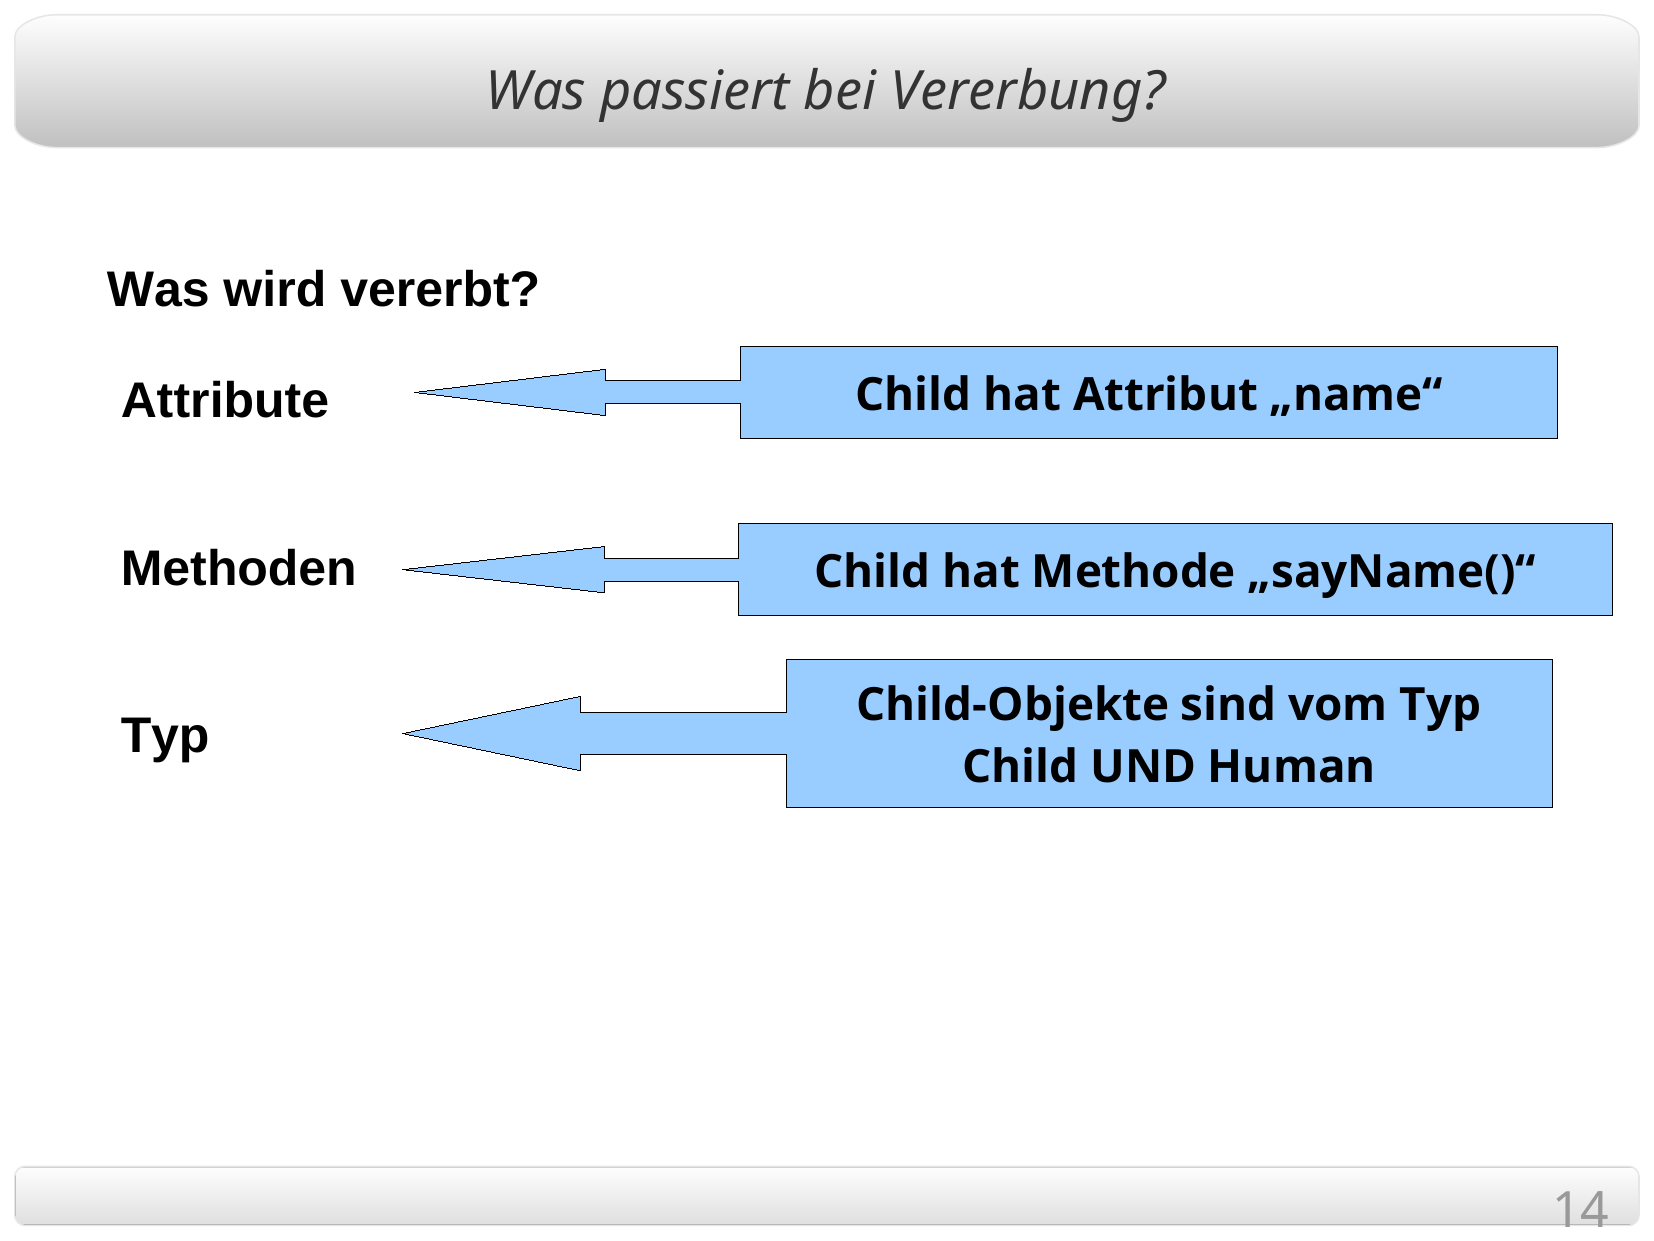

# Was passiert bei Vererbung?
Was wird vererbt?
 Attribute
 Methoden
 Typ
Child hat Attribut „name“
Child hat Methode „sayName()“
Child-Objekte sind vom Typ
Child UND Human